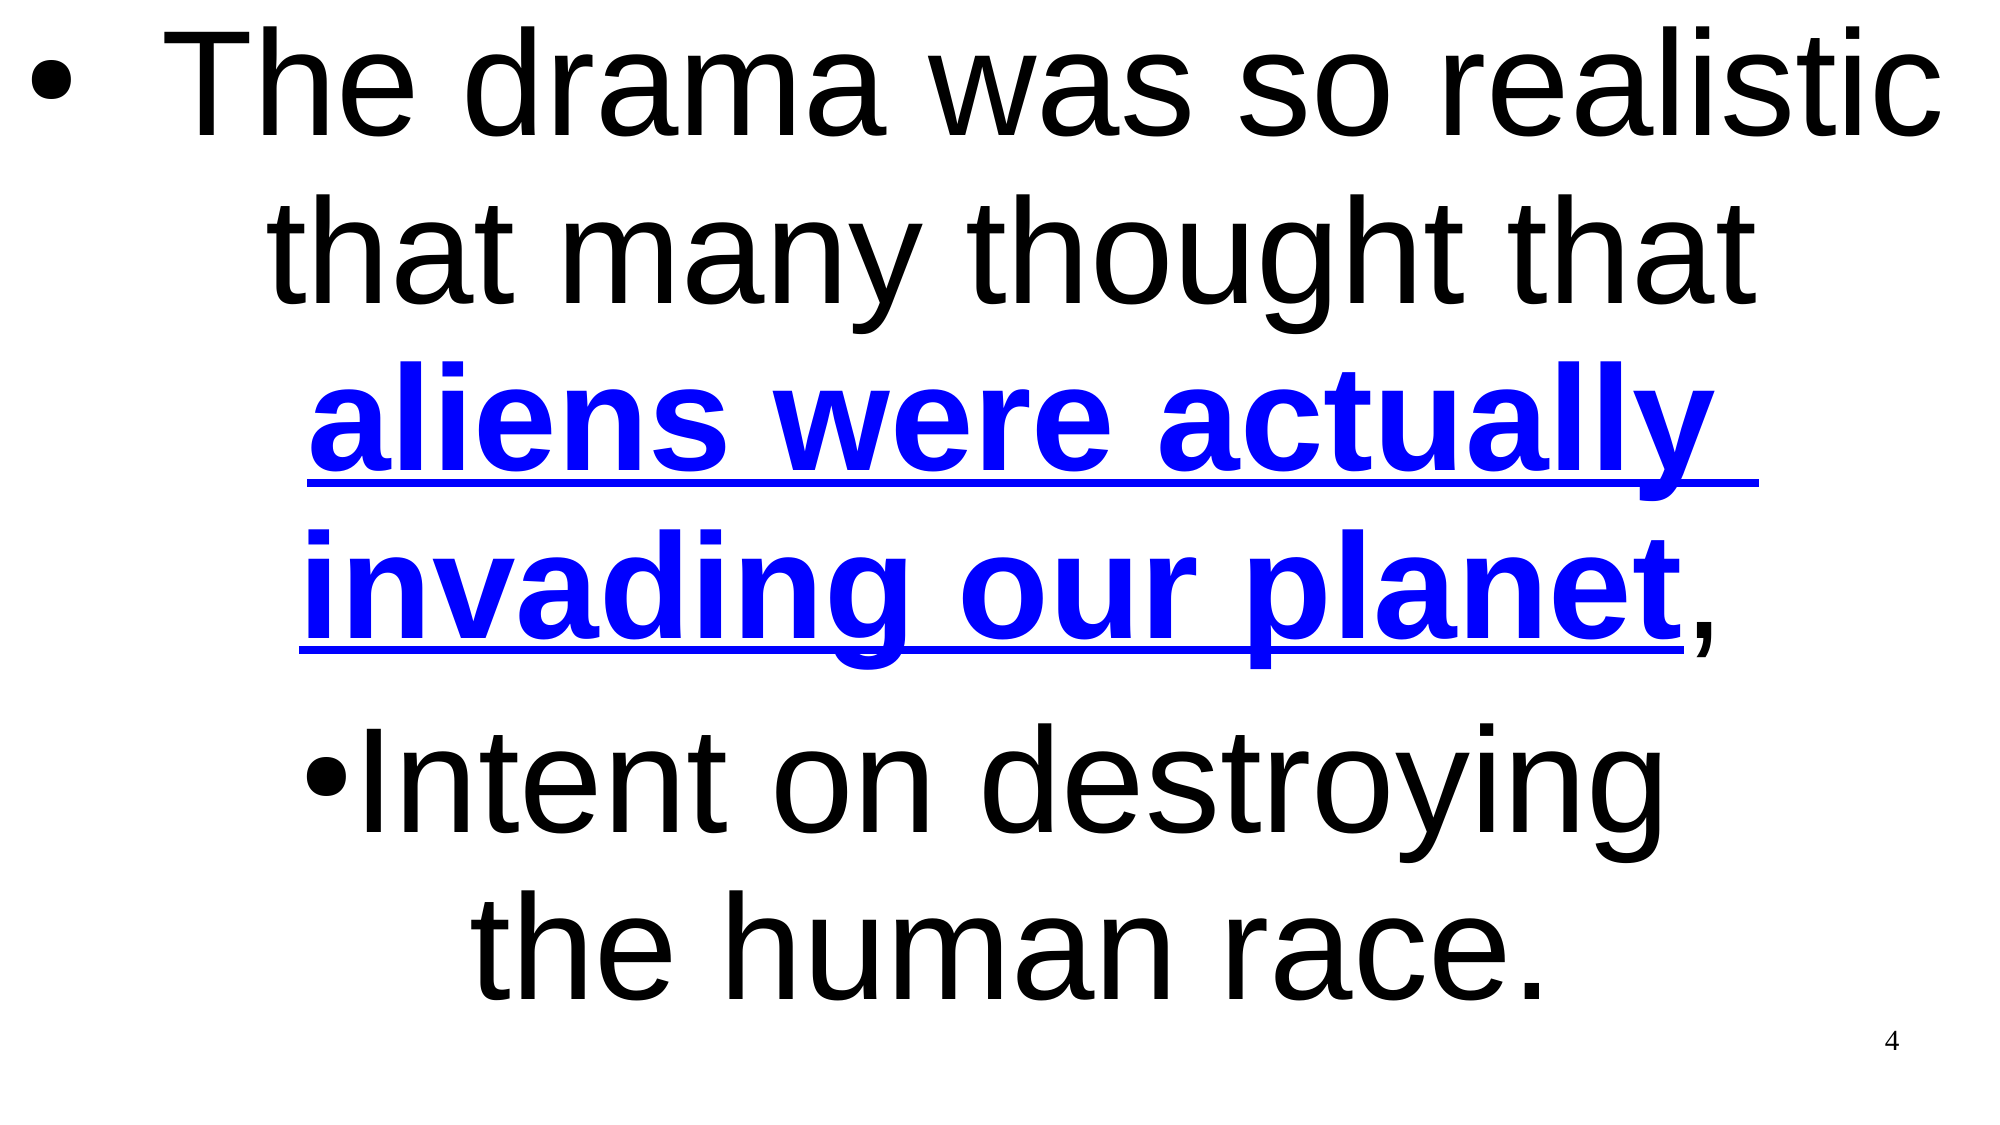

# The drama was so realistic that many thought that aliens were actually invading our planet,
Intent on destroying
the human race.
4